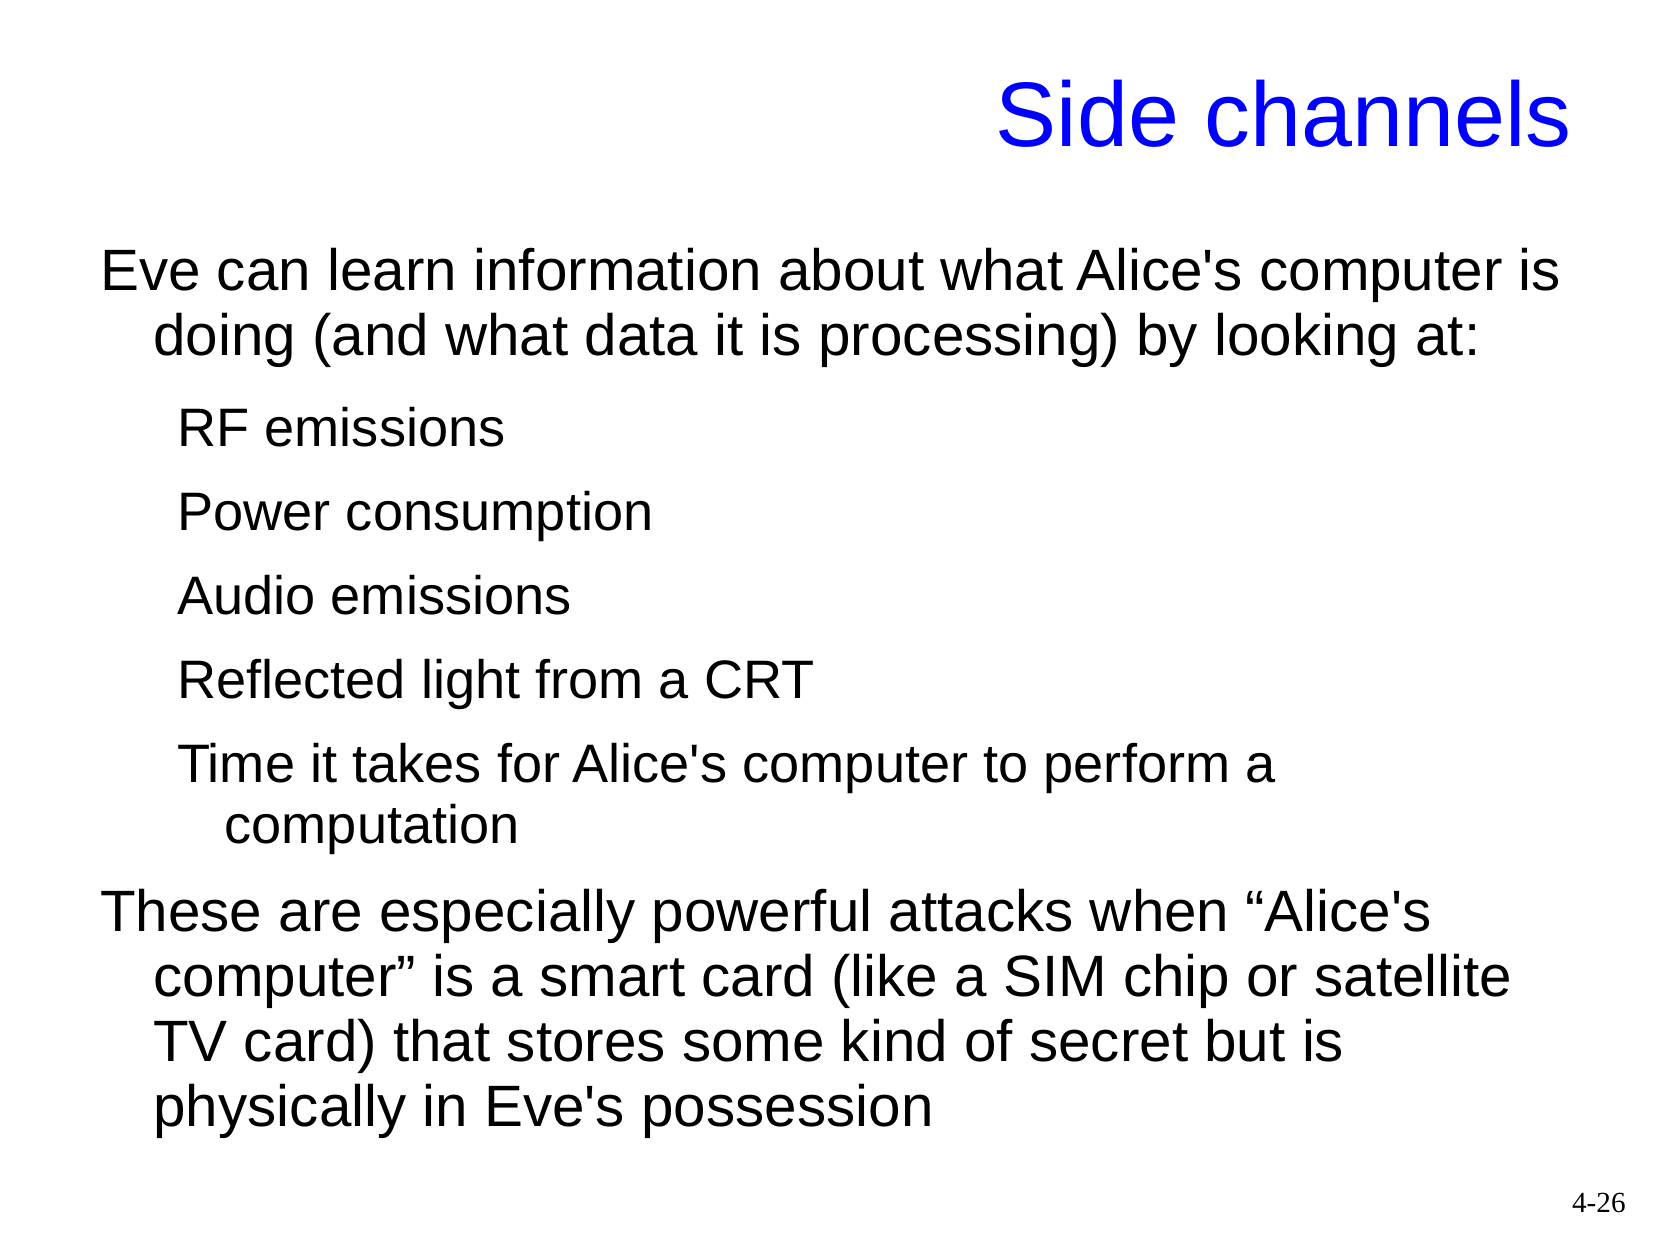

# Side channels
Eve can learn information about what Alice's computer is doing (and what data it is processing) by looking at:
RF emissions
Power consumption
Audio emissions
Reflected light from a CRT
Time it takes for Alice's computer to perform a computation
These are especially powerful attacks when “Alice's computer” is a smart card (like a SIM chip or satellite TV card) that stores some kind of secret but is physically in Eve's possession